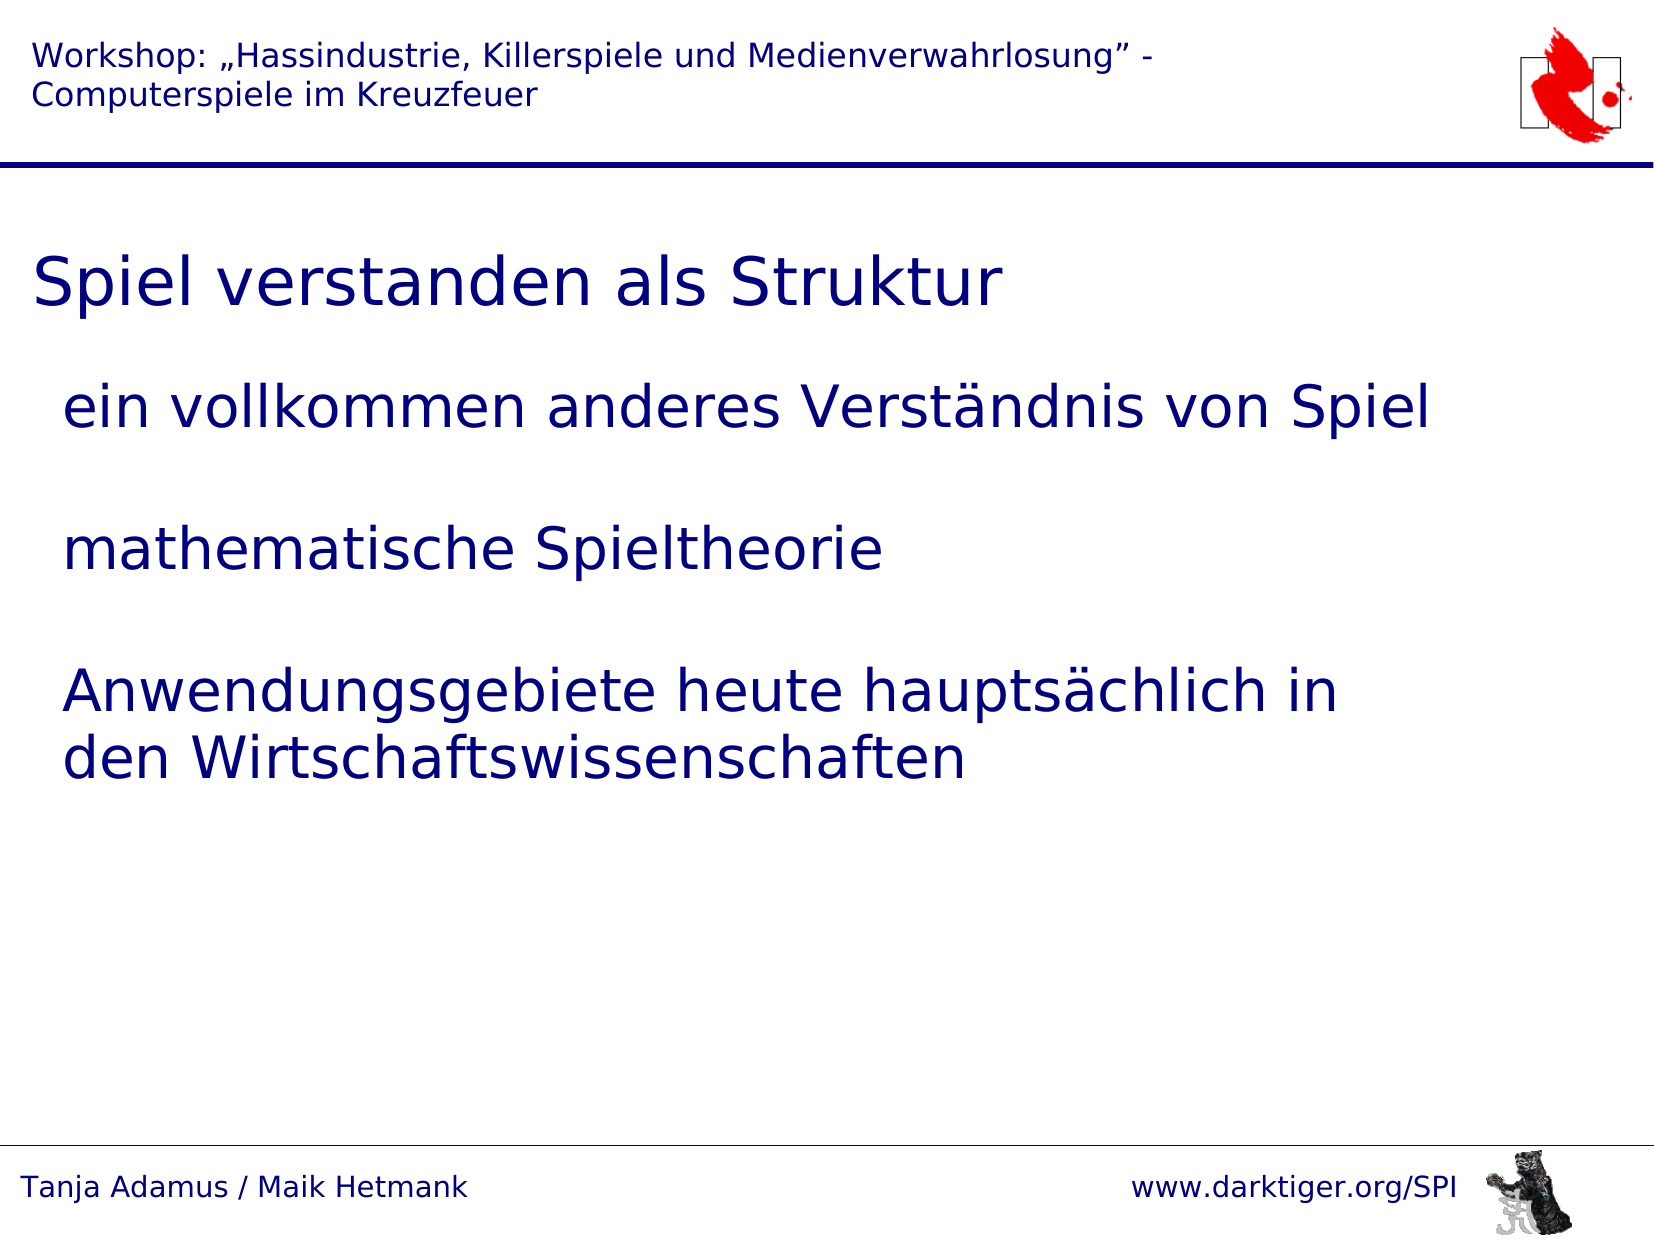

Workshop: „Hassindustrie, Killerspiele und Medienverwahrlosung” - Computerspiele im Kreuzfeuer
Spiel verstanden als Struktur
ein vollkommen anderes Verständnis von Spiel
mathematische Spieltheorie
Anwendungsgebiete heute hauptsächlich in den Wirtschaftswissenschaften